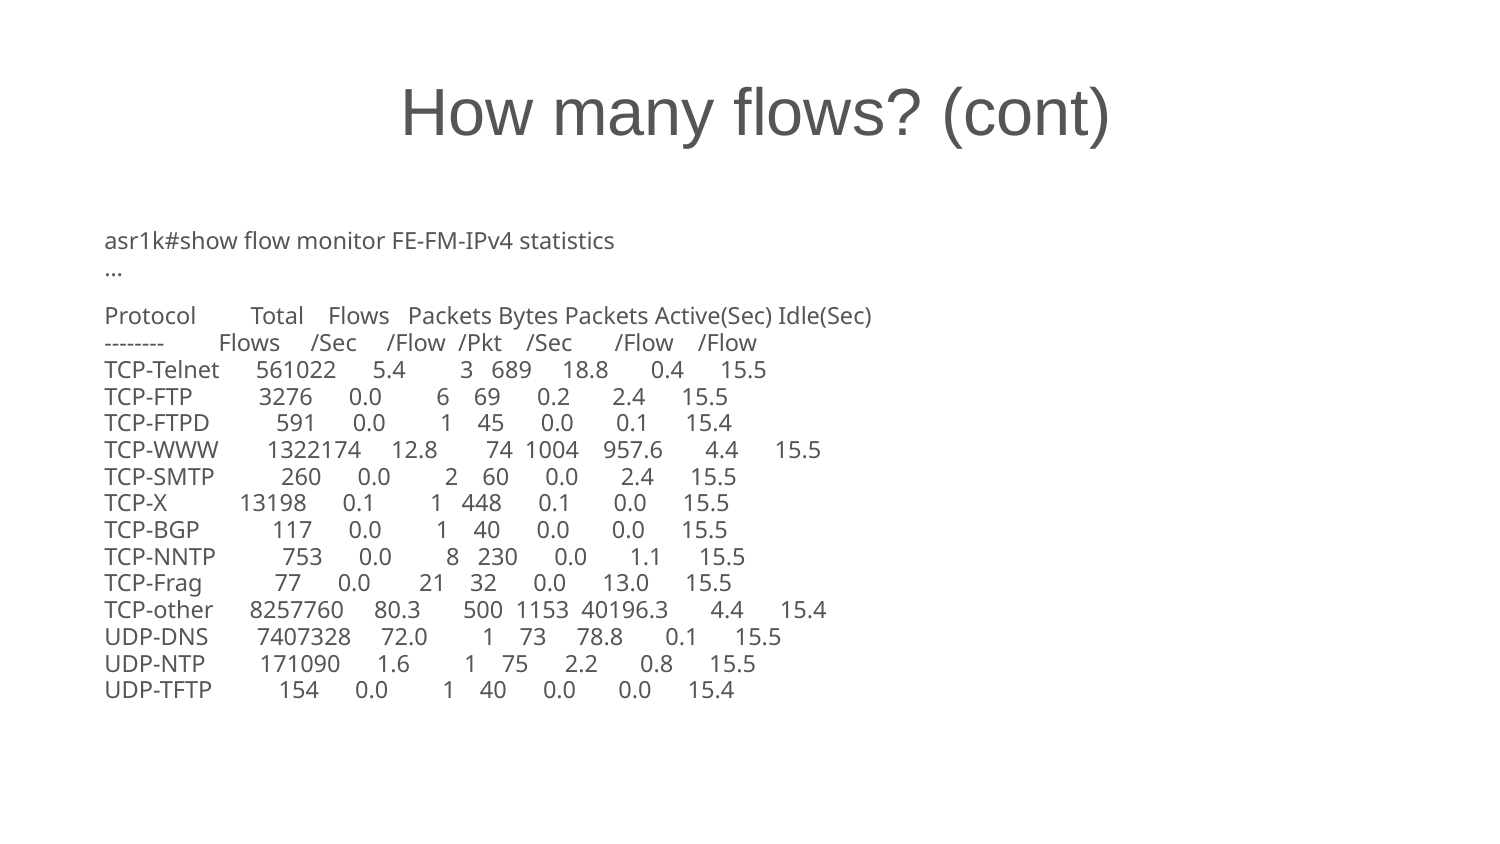

How many flows? (cont)
# asr1k#show flow monitor FE-FM-IPv4 statistics …
Protocol Total Flows Packets Bytes Packets Active(Sec) Idle(Sec)
-------- Flows /Sec /Flow /Pkt /Sec /Flow /Flow
TCP-Telnet 561022 5.4 3 689 18.8 0.4 15.5
TCP-FTP 3276 0.0 6 69 0.2 2.4 15.5
TCP-FTPD 591 0.0 1 45 0.0 0.1 15.4
TCP-WWW 1322174 12.8 74 1004 957.6 4.4 15.5
TCP-SMTP 260 0.0 2 60 0.0 2.4 15.5
TCP-X 13198 0.1 1 448 0.1 0.0 15.5
TCP-BGP 117 0.0 1 40 0.0 0.0 15.5
TCP-NNTP 753 0.0 8 230 0.0 1.1 15.5
TCP-Frag 77 0.0 21 32 0.0 13.0 15.5
TCP-other 8257760 80.3 500 1153 40196.3 4.4 15.4
UDP-DNS 7407328 72.0 1 73 78.8 0.1 15.5
UDP-NTP 171090 1.6 1 75 2.2 0.8 15.5
UDP-TFTP 154 0.0 1 40 0.0 0.0 15.4